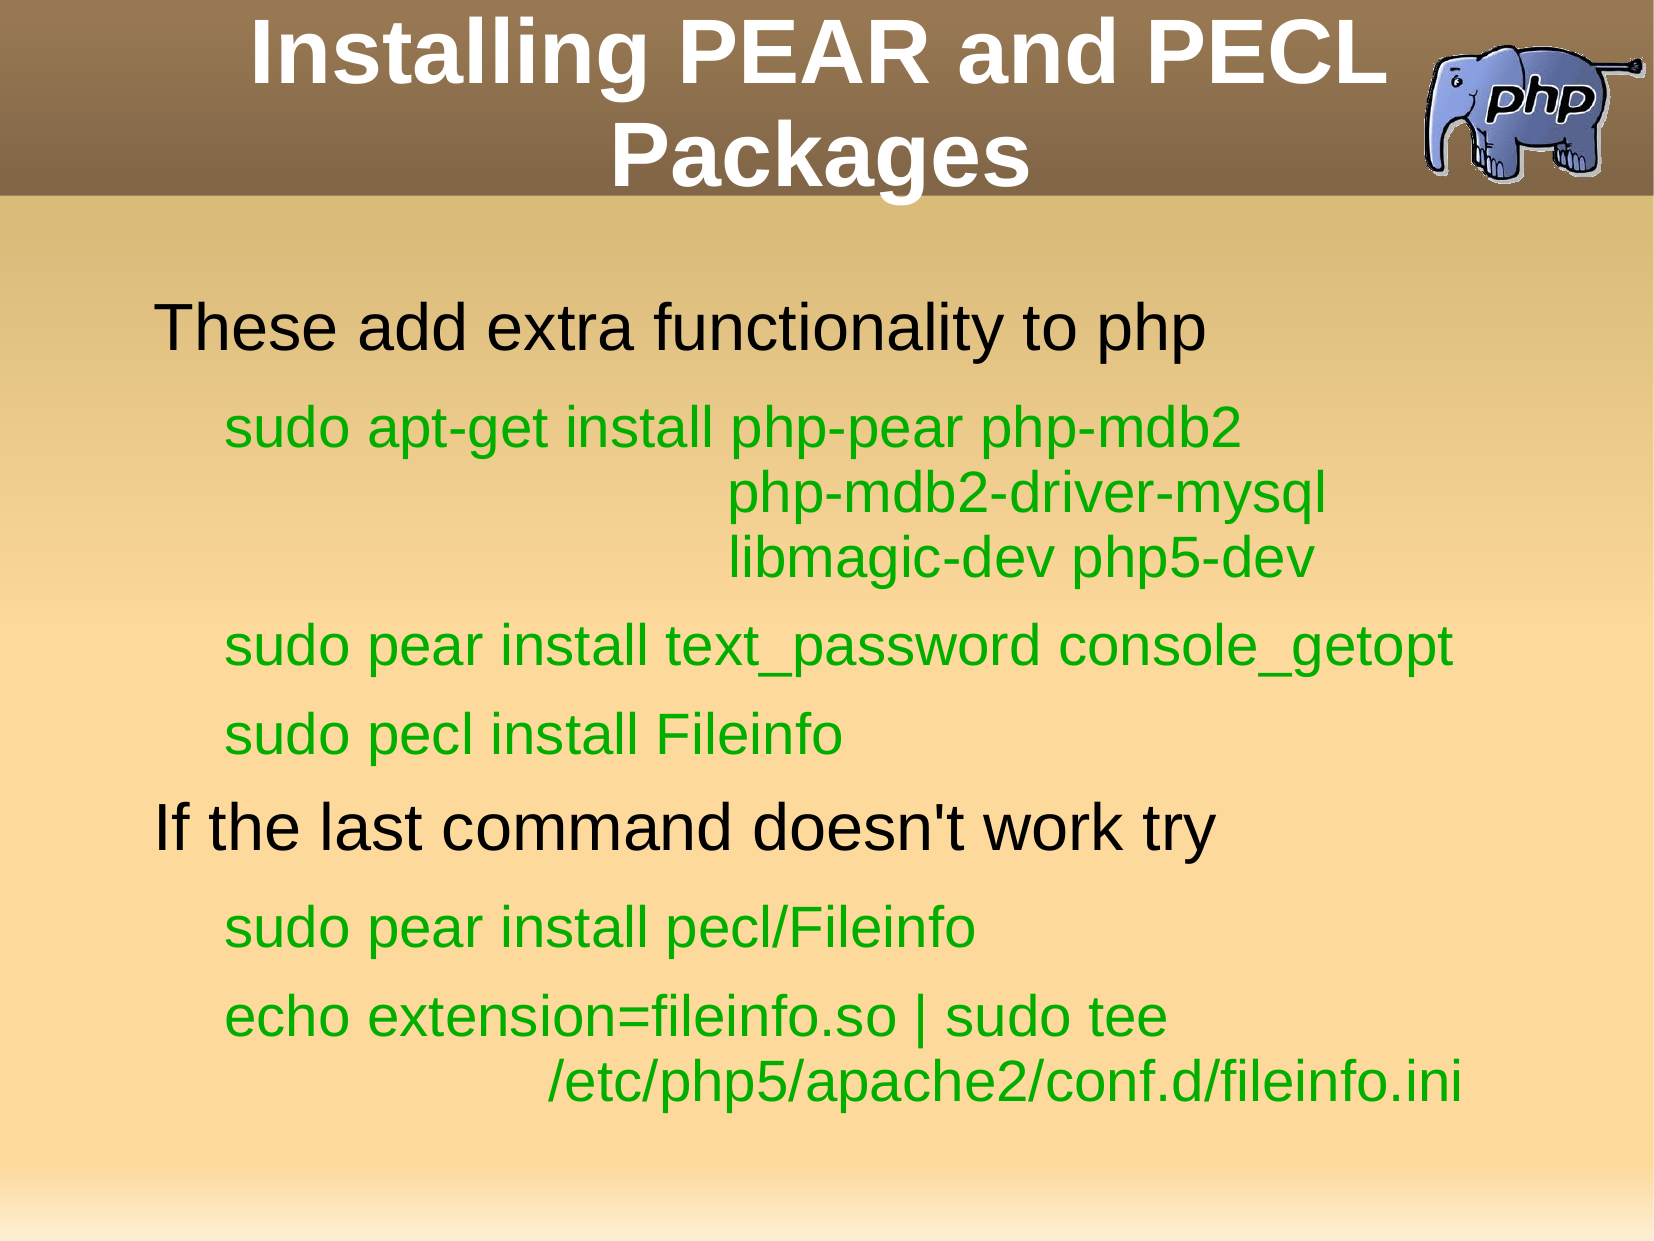

# Installing PEAR and PECL Packages
These add extra functionality to php
sudo apt-get install php-pear php-mdb2
 php-mdb2-driver-mysql
 libmagic-dev php5-dev
sudo pear install text_password console_getopt
sudo pecl install Fileinfo
If the last command doesn't work try
sudo pear install pecl/Fileinfo
echo extension=fileinfo.so | sudo tee
 /etc/php5/apache2/conf.d/fileinfo.ini